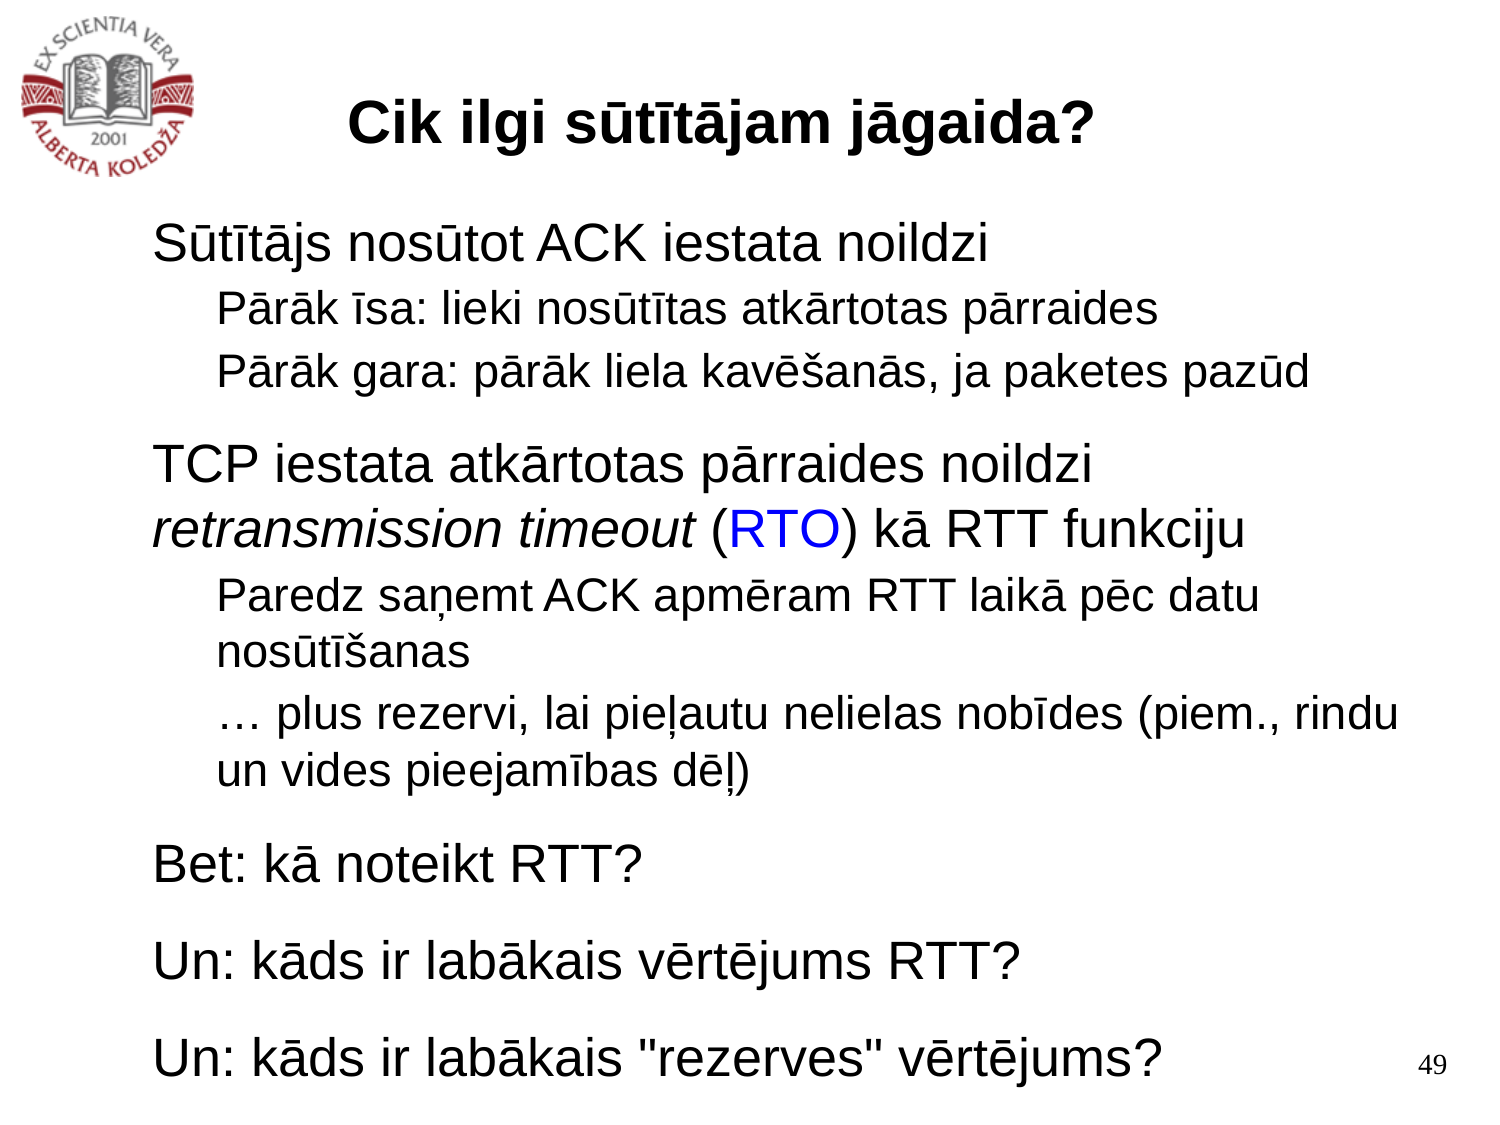

# Cik ilgi sūtītājam jāgaida?
Sūtītājs nosūtot ACK iestata noildzi
Pārāk īsa: lieki nosūtītas atkārtotas pārraides
Pārāk gara: pārāk liela kavēšanās, ja paketes pazūd
TCP iestata atkārtotas pārraides noildzi retransmission timeout (RTO) kā RTT funkciju
Paredz saņemt ACK apmēram RTT laikā pēc datu nosūtīšanas
… plus rezervi, lai pieļautu nelielas nobīdes (piem., rindu un vides pieejamības dēļ)
Bet: kā noteikt RTT?
Un: kāds ir labākais vērtējums RTT?
Un: kāds ir labākais "rezerves" vērtējums?